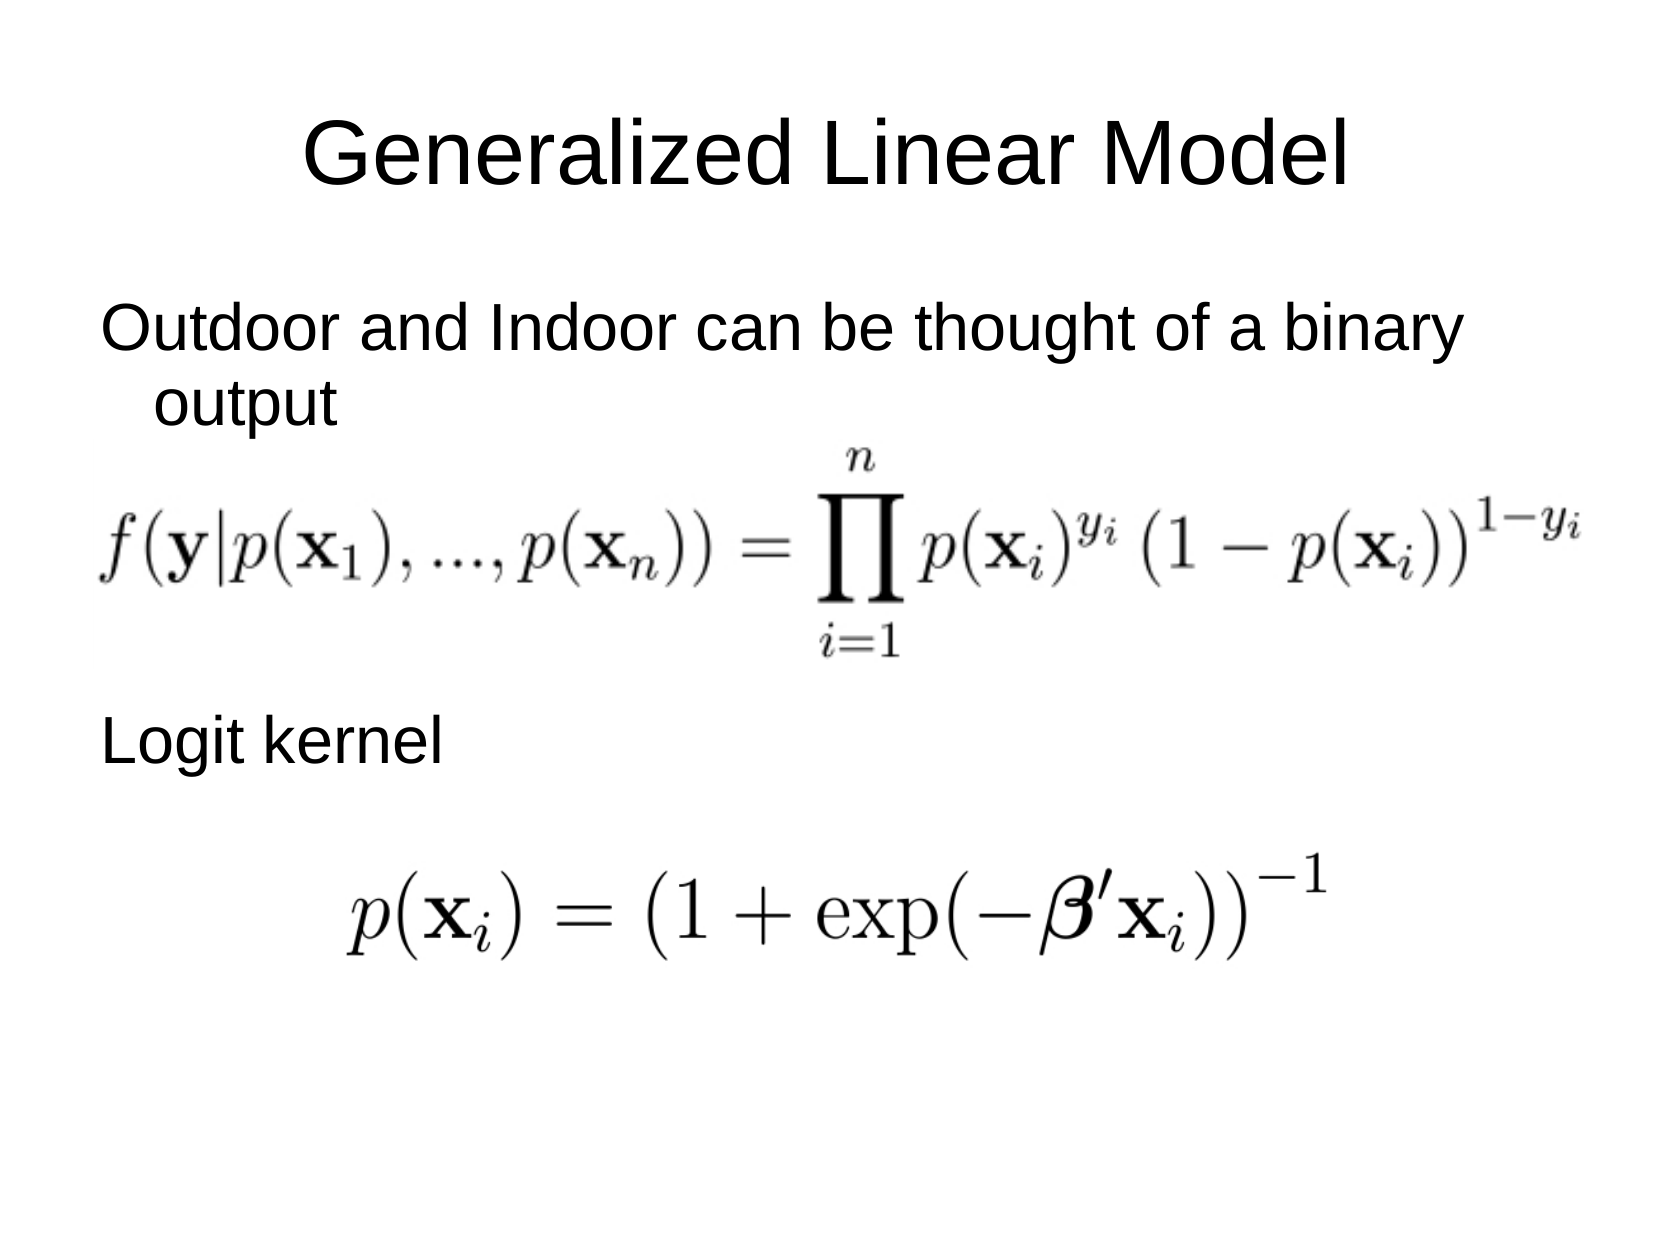

# Generalized Linear Model
Outdoor and Indoor can be thought of a binary output
Logit kernel